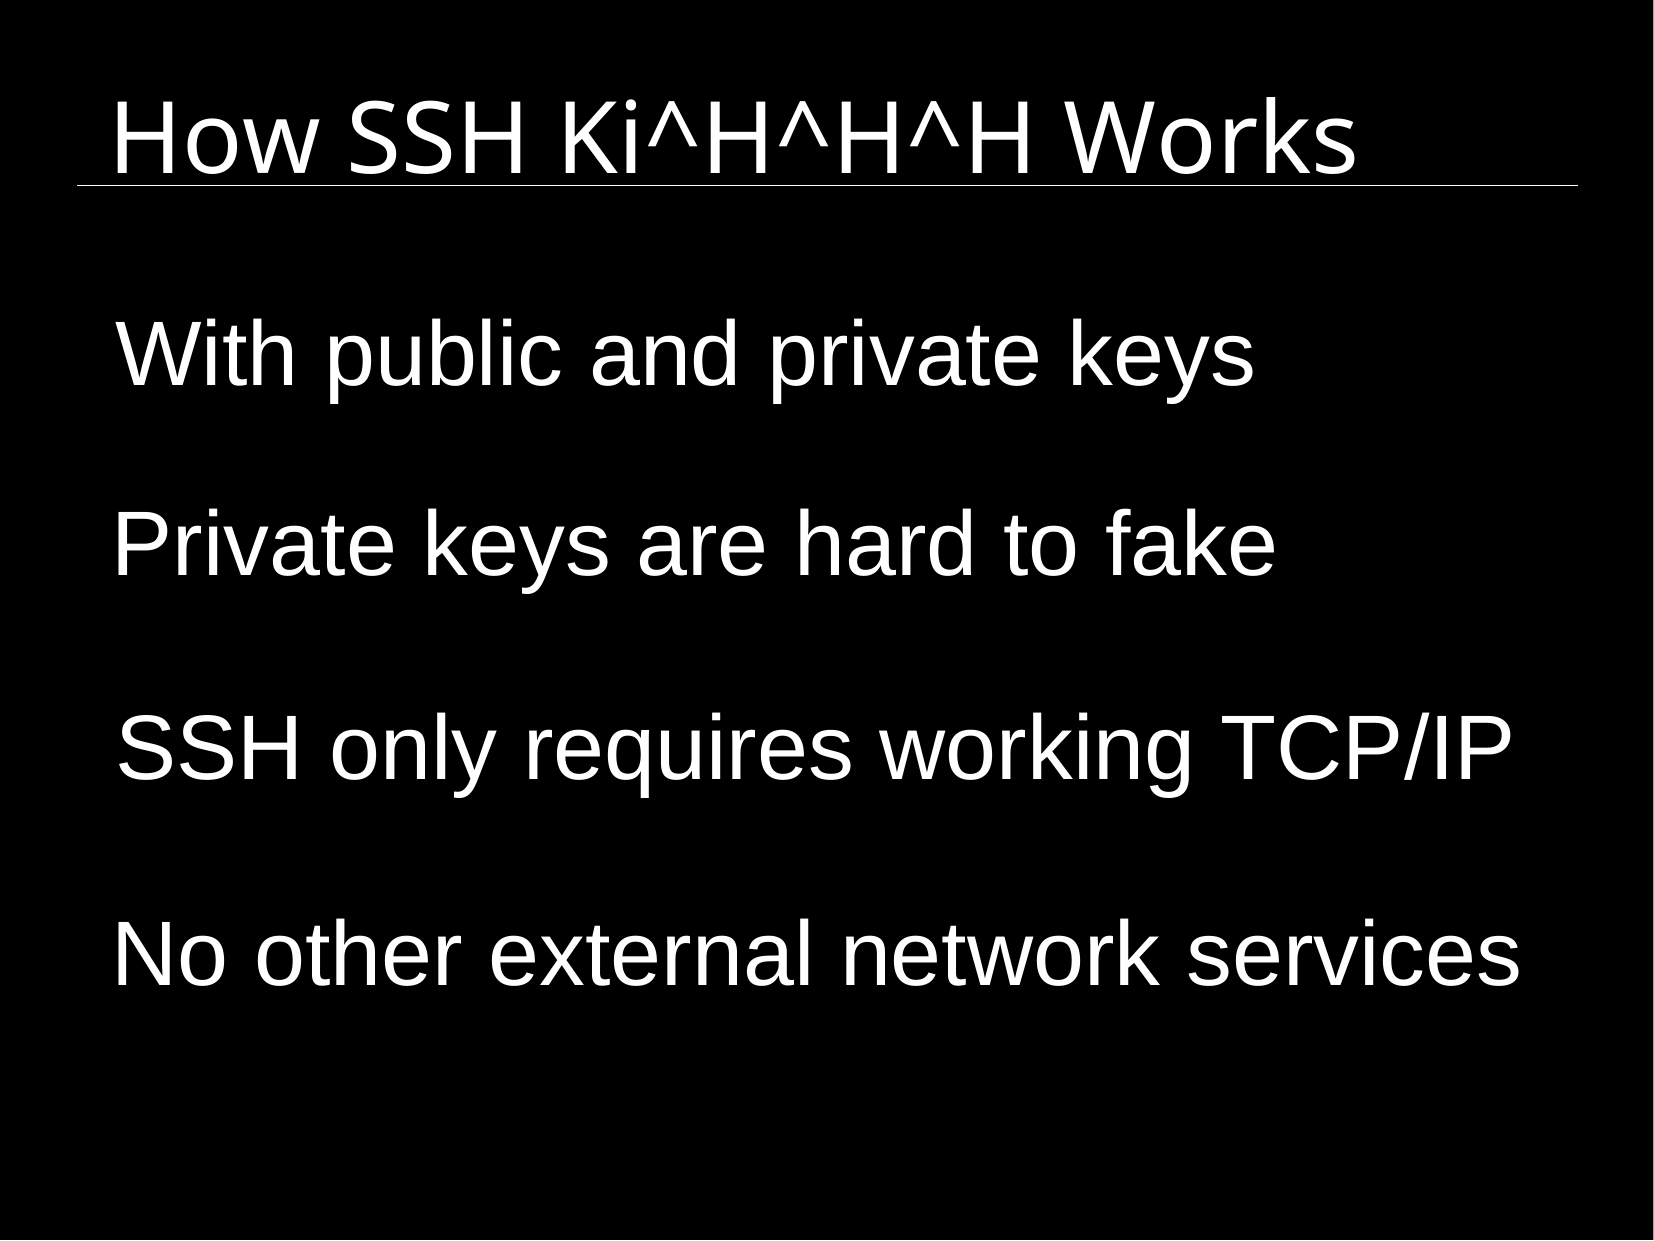

How SSH Ki^H^H^H Works
With public and private keys
Private keys are hard to fake
SSH only requires working TCP/IP
No other external network services